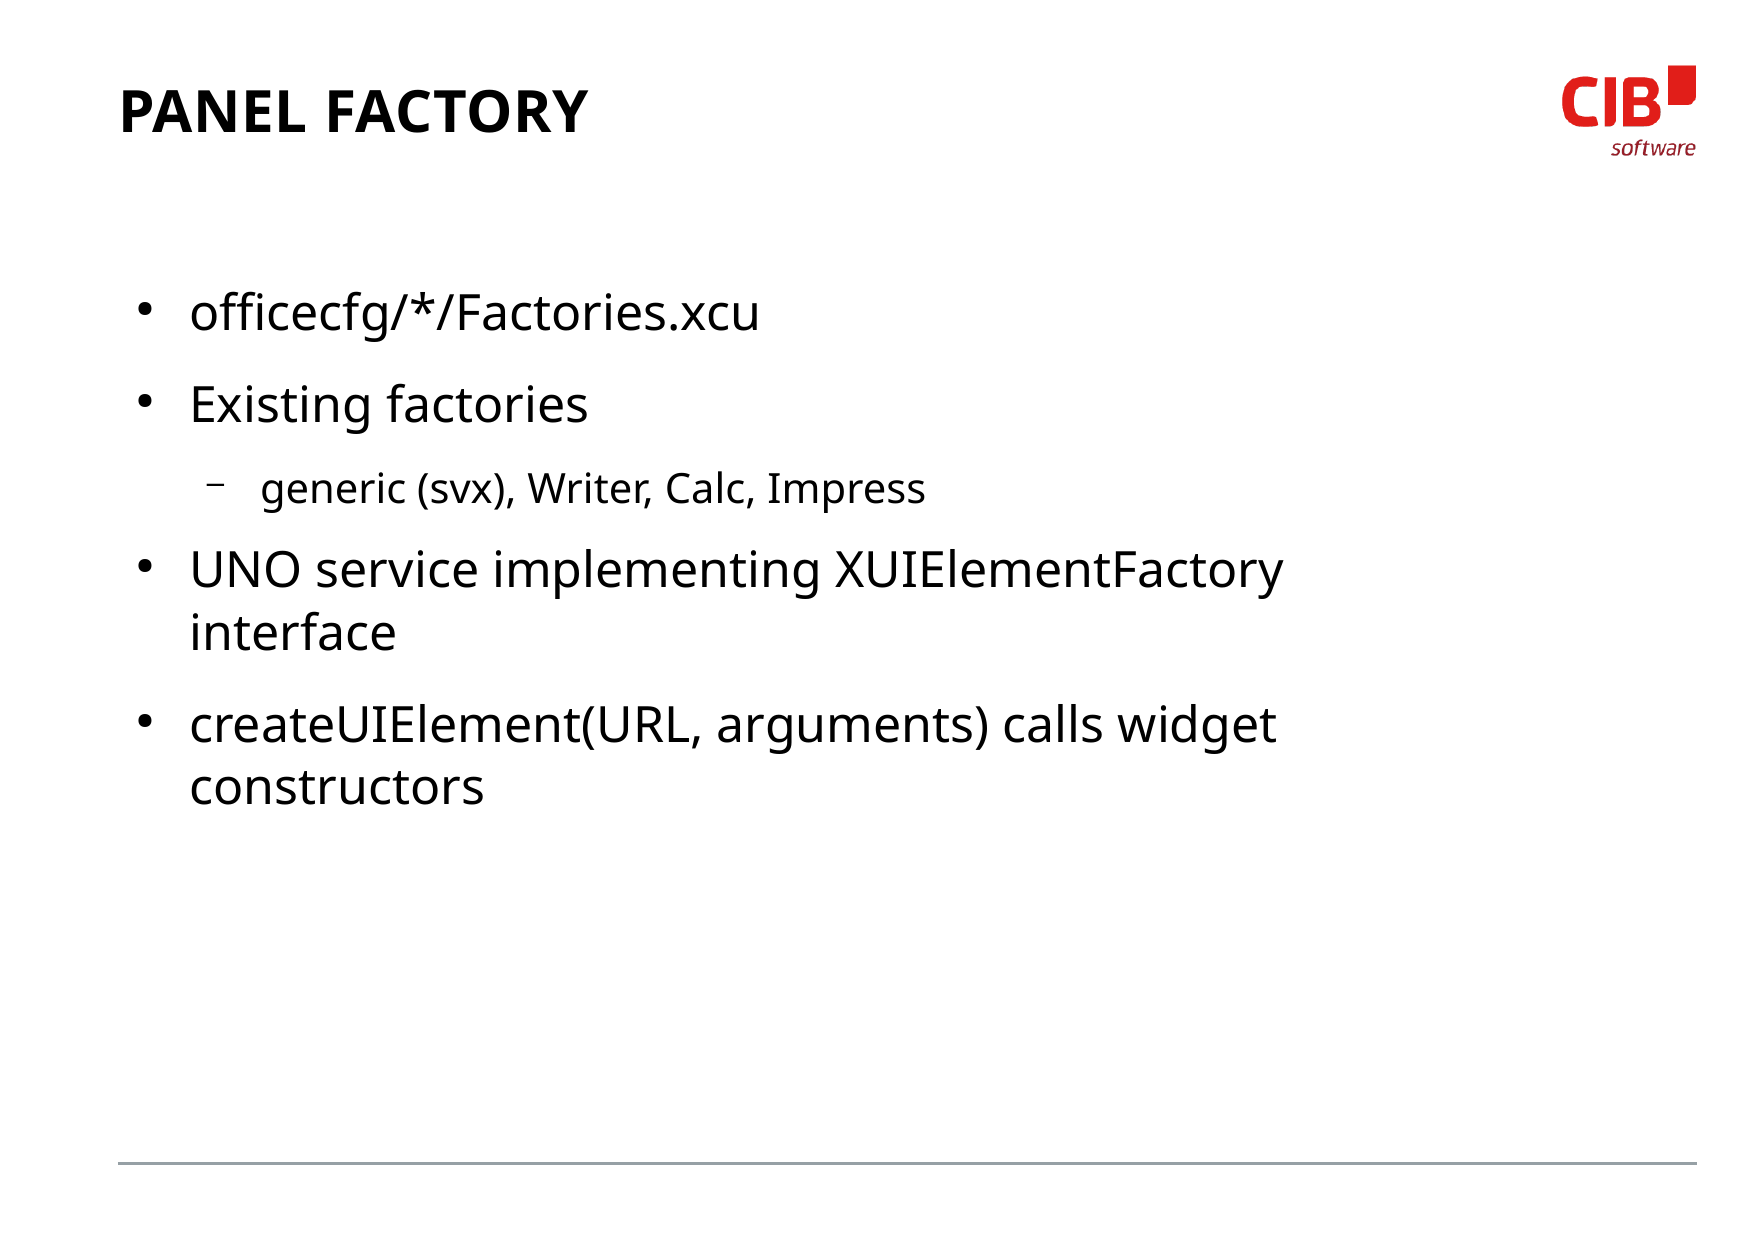

# Panel Factoryl
officecfg/*/Factories.xcu
Existing factories
generic (svx), Writer, Calc, Impress
UNO service implementing XUIElementFactory interface
createUIElement(URL, arguments) calls widget constructors